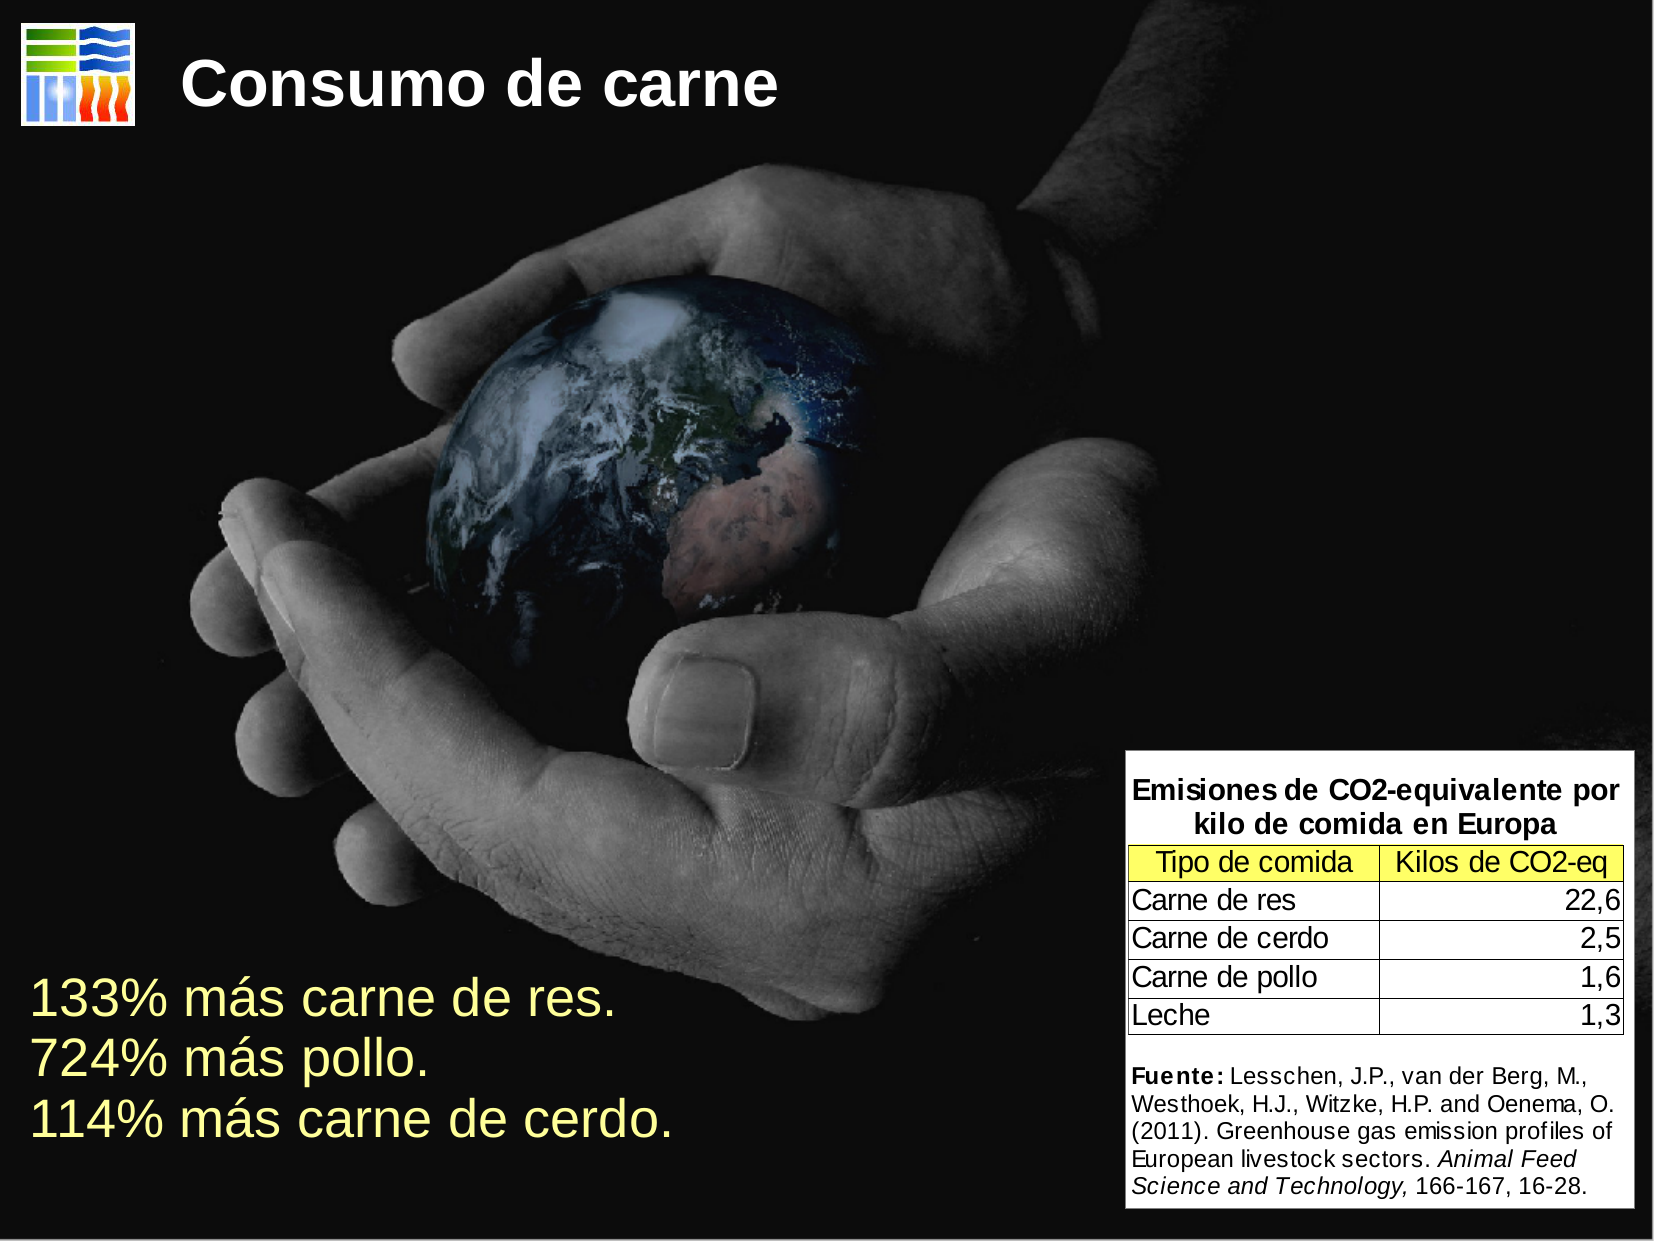

Consumo de carne
133% más carne de res.
724% más pollo.
114% más carne de cerdo.